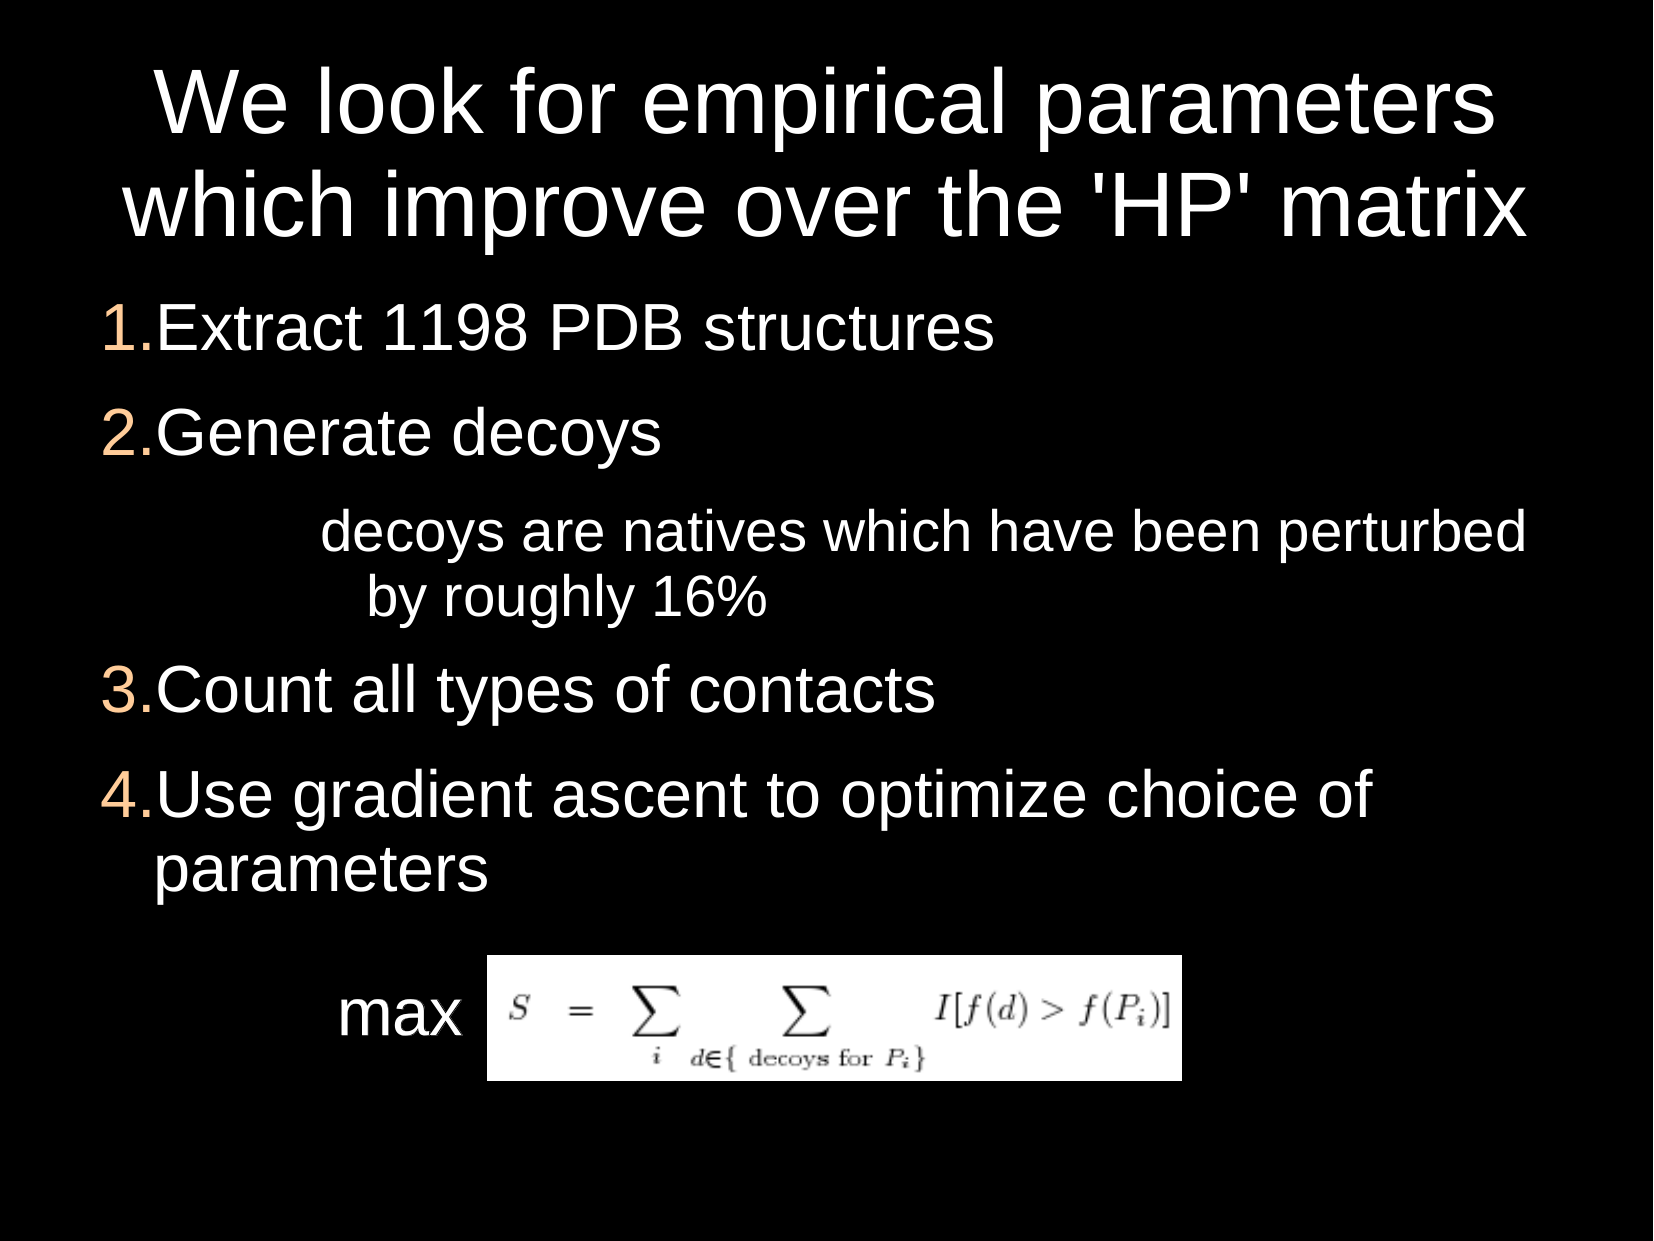

# We look for empirical parameters which improve over the 'HP' matrix
Extract 1198 PDB structures
Generate decoys
decoys are natives which have been perturbed by roughly 16%
Count all types of contacts
Use gradient ascent to optimize choice of parameters
max